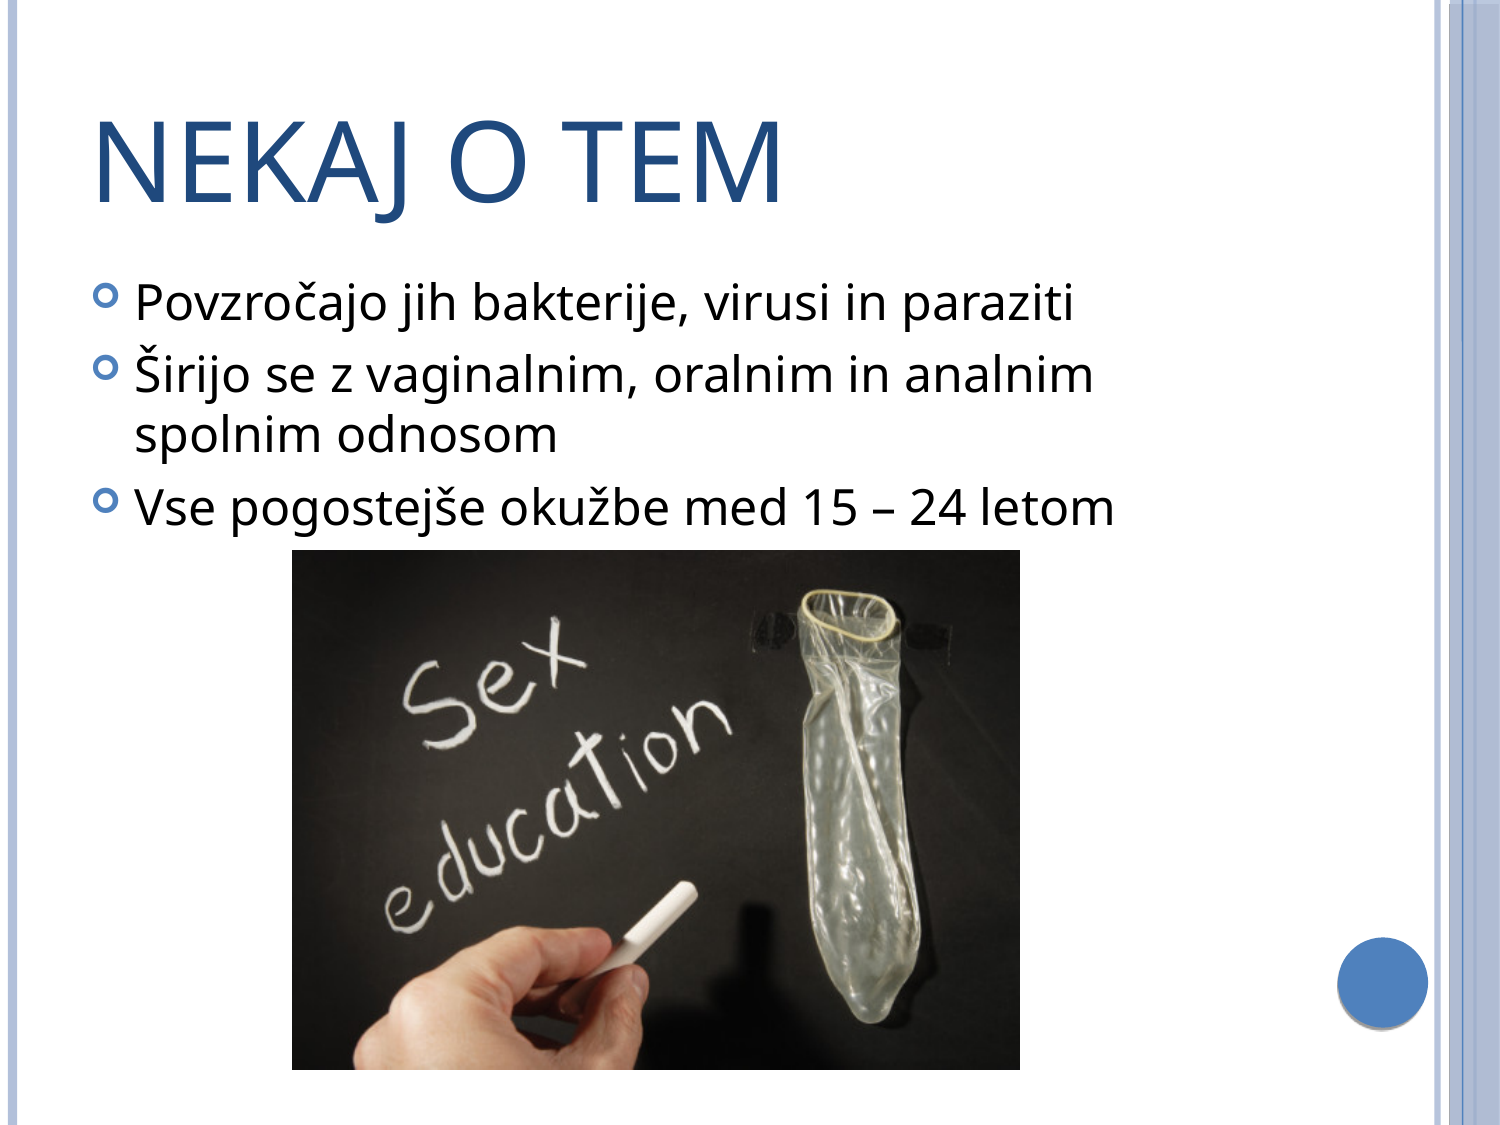

# Nekaj o tem
Povzročajo jih bakterije, virusi in paraziti
Širijo se z vaginalnim, oralnim in analnim spolnim odnosom
Vse pogostejše okužbe med 15 – 24 letom